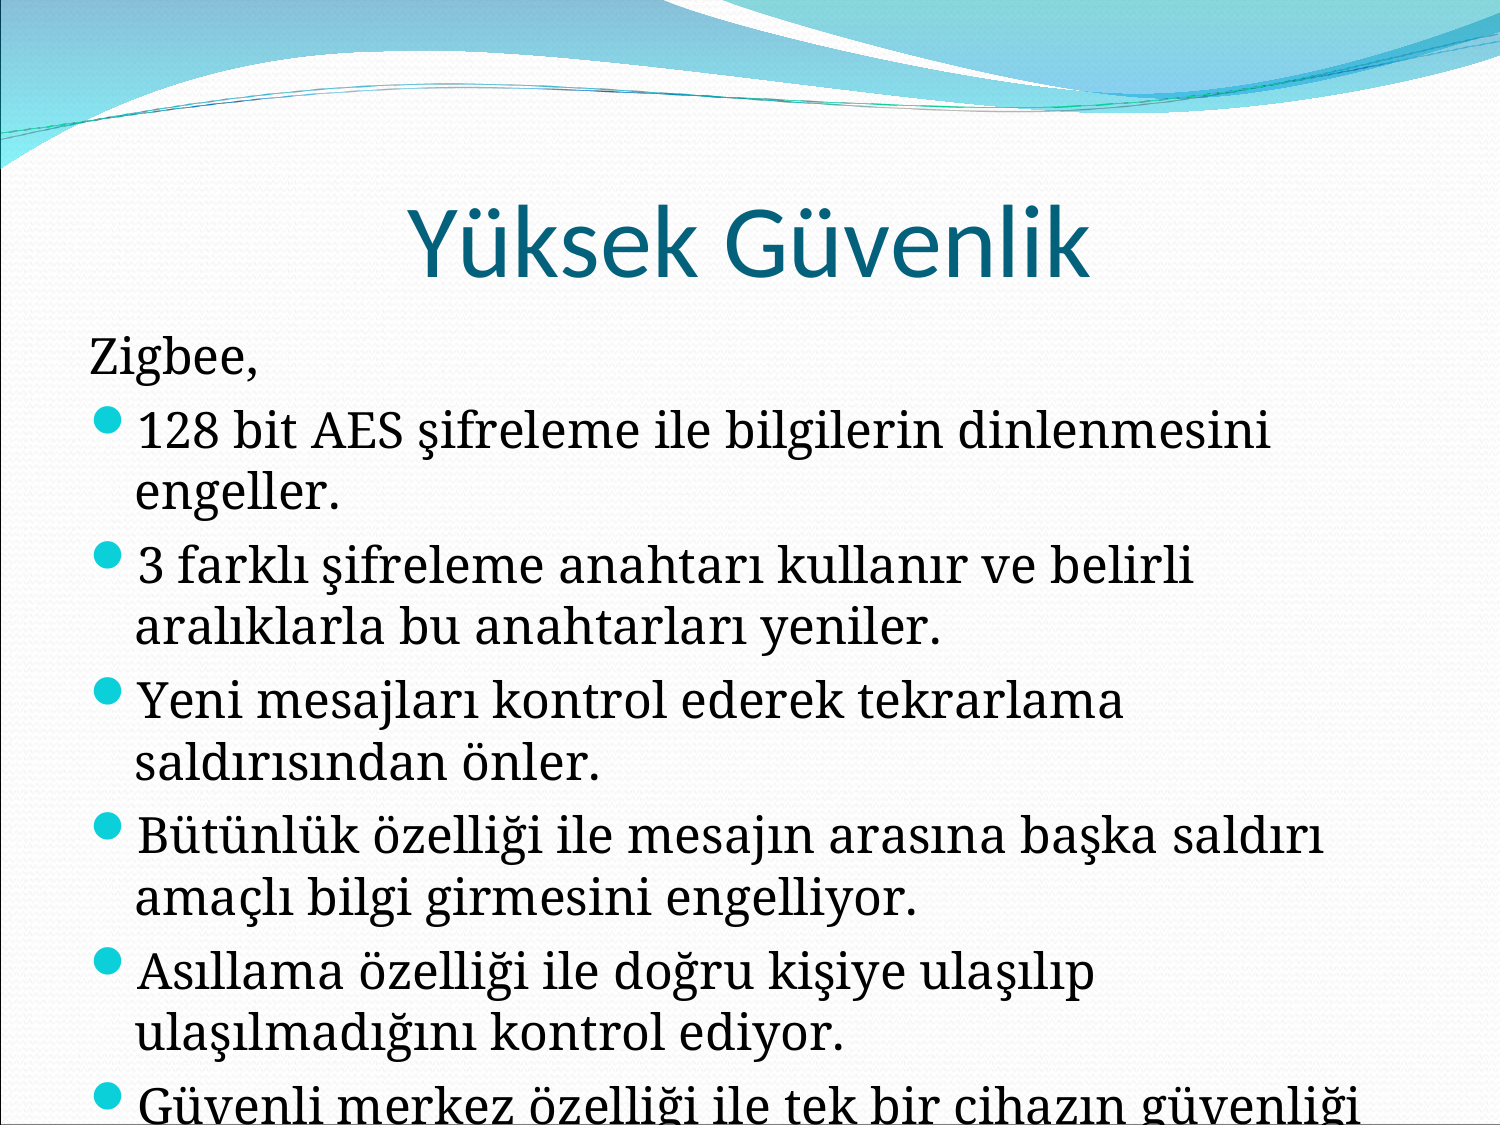

# Yüksek Güvenlik
Zigbee,
128 bit AES şifreleme ile bilgilerin dinlenmesini engeller.
3 farklı şifreleme anahtarı kullanır ve belirli aralıklarla bu anahtarları yeniler.
Yeni mesajları kontrol ederek tekrarlama saldırısından önler.
Bütünlük özelliği ile mesajın arasına başka saldırı amaçlı bilgi girmesini engelliyor.
Asıllama özelliği ile doğru kişiye ulaşılıp ulaşılmadığını kontrol ediyor.
Güvenli merkez özelliği ile tek bir cihazın güvenliği yetki sahibi olmasını sağlıyor.